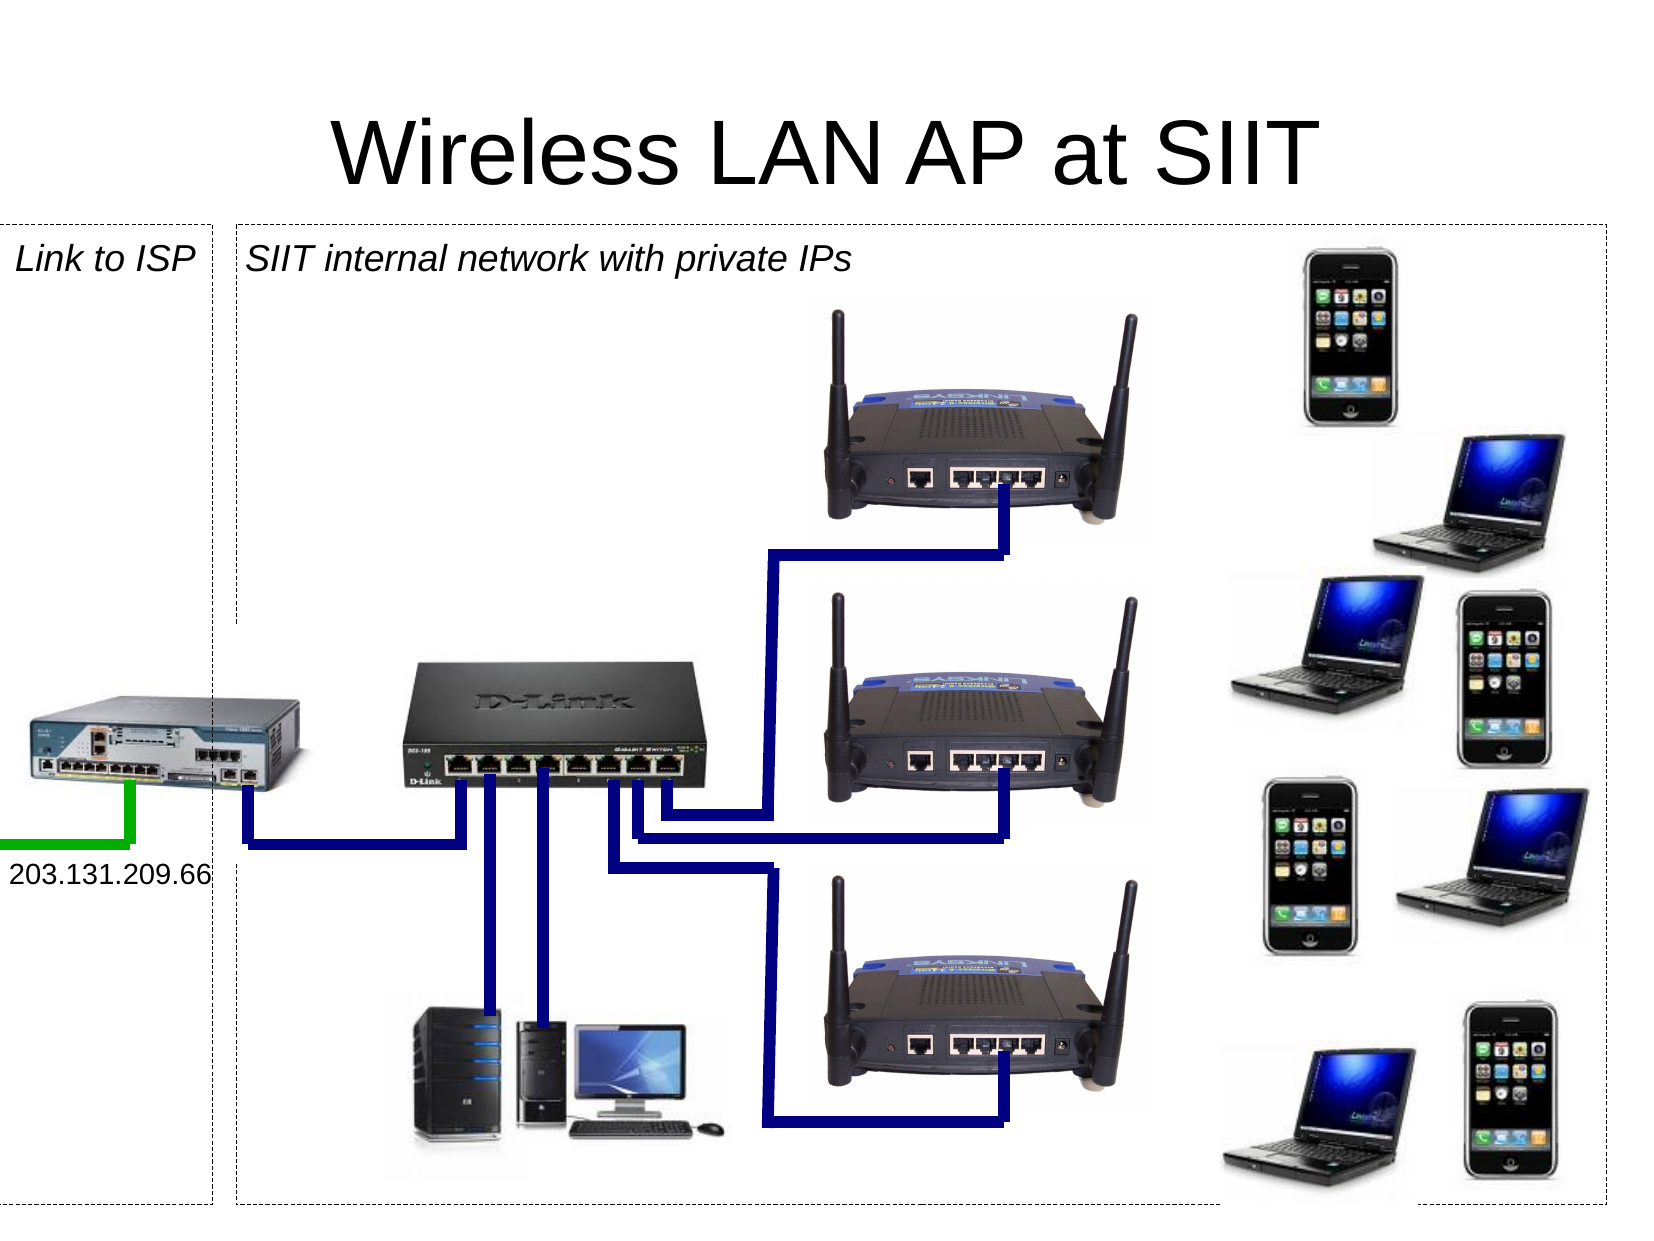

# Wireless LAN AP at SIIT
Link to ISP
SIIT internal network with private IPs
203.131.209.66